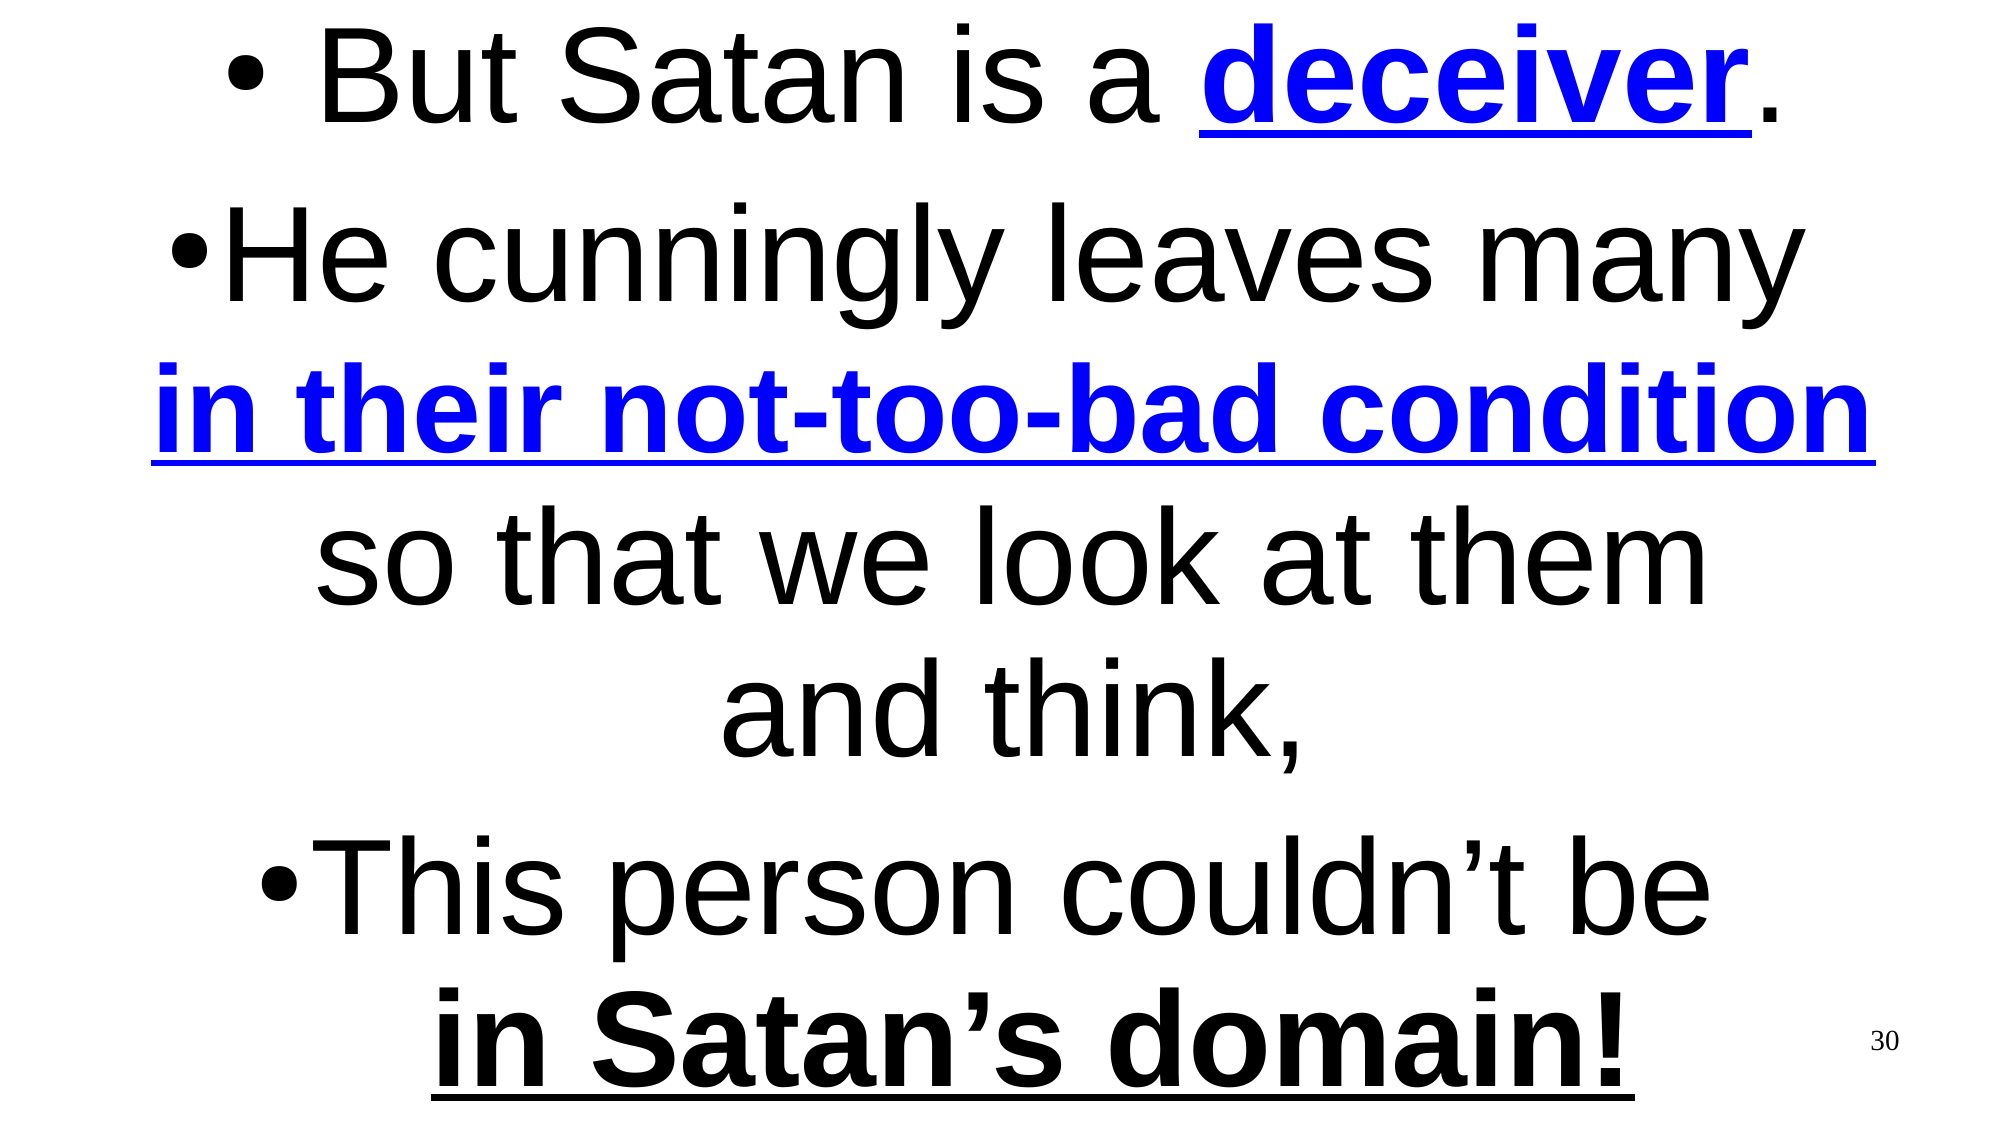

# But Satan is a deceiver.
He cunningly leaves many
in their not-too-bad condition
so that we look at them
and think,
This person couldn’t be
in Satan’s domain!
30